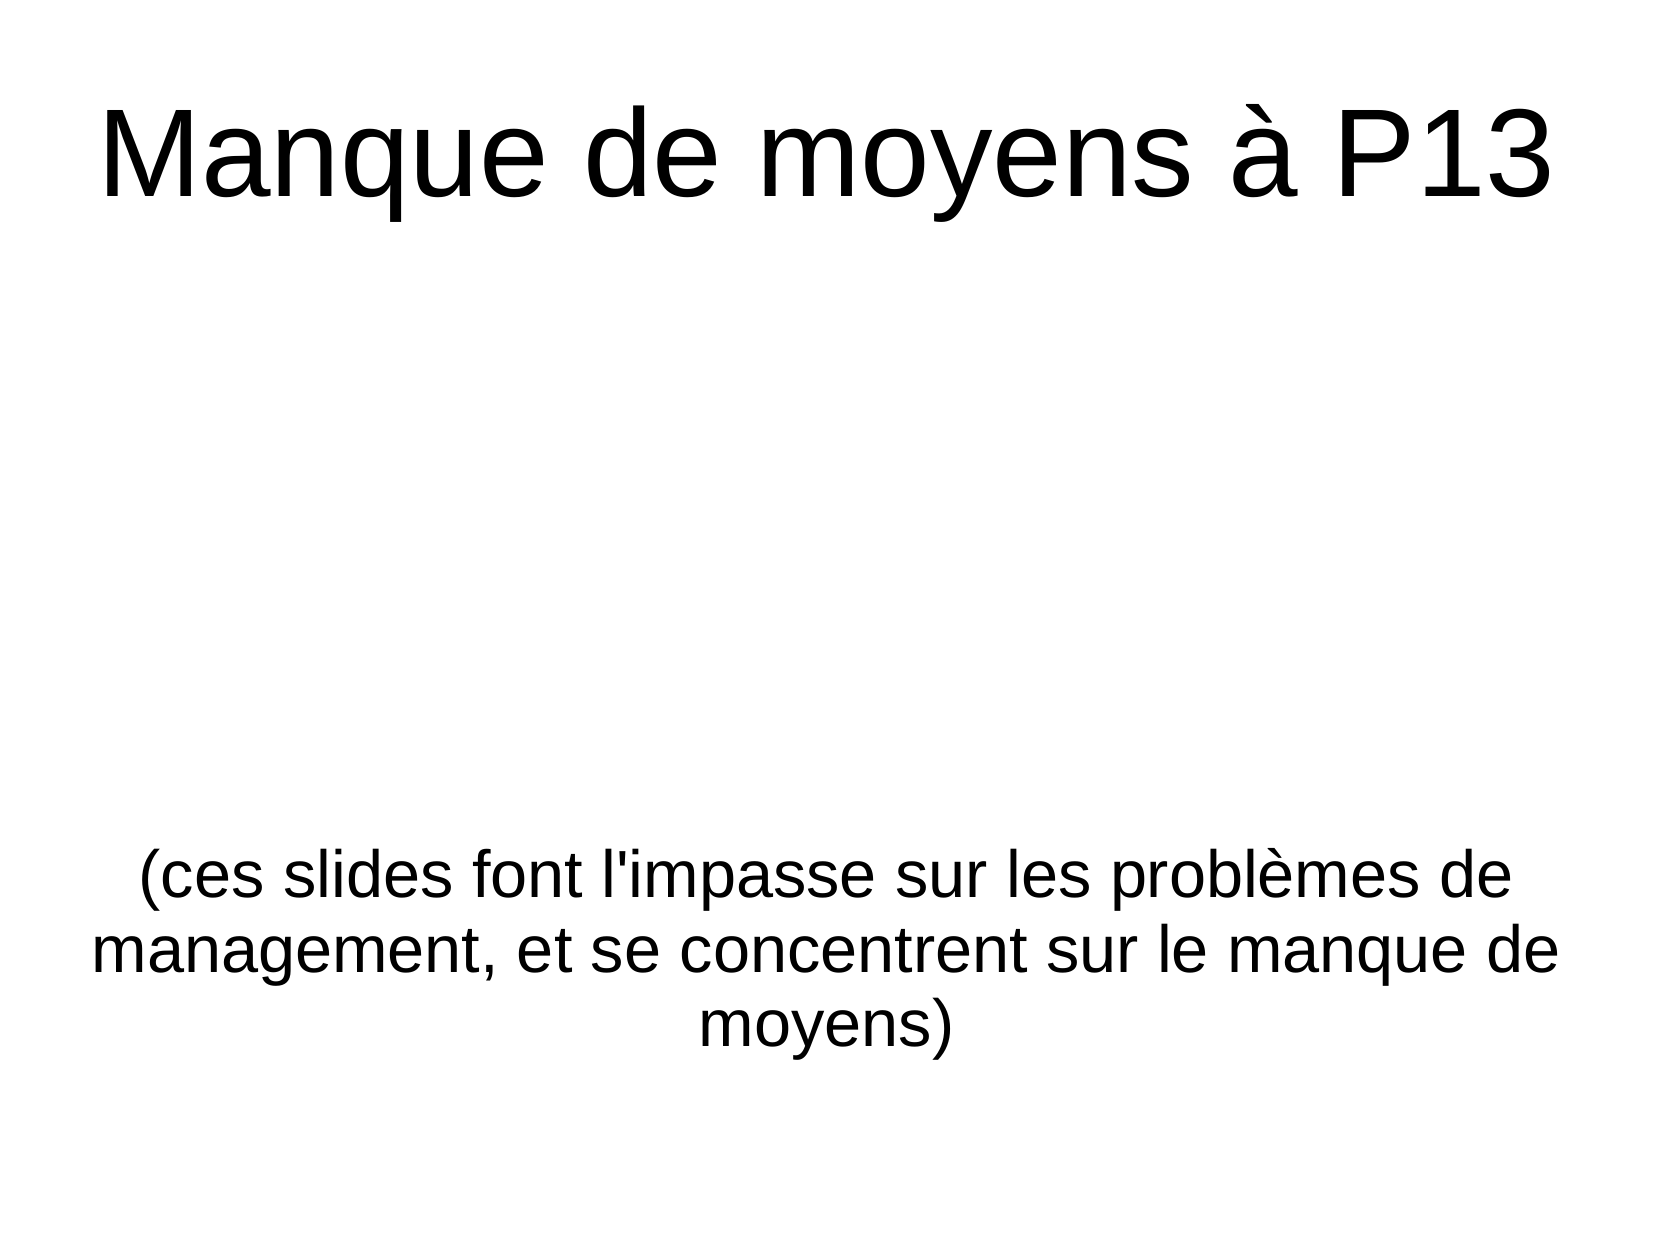

# Manque de moyens à P13
(ces slides font l'impasse sur les problèmes de management, et se concentrent sur le manque de moyens)